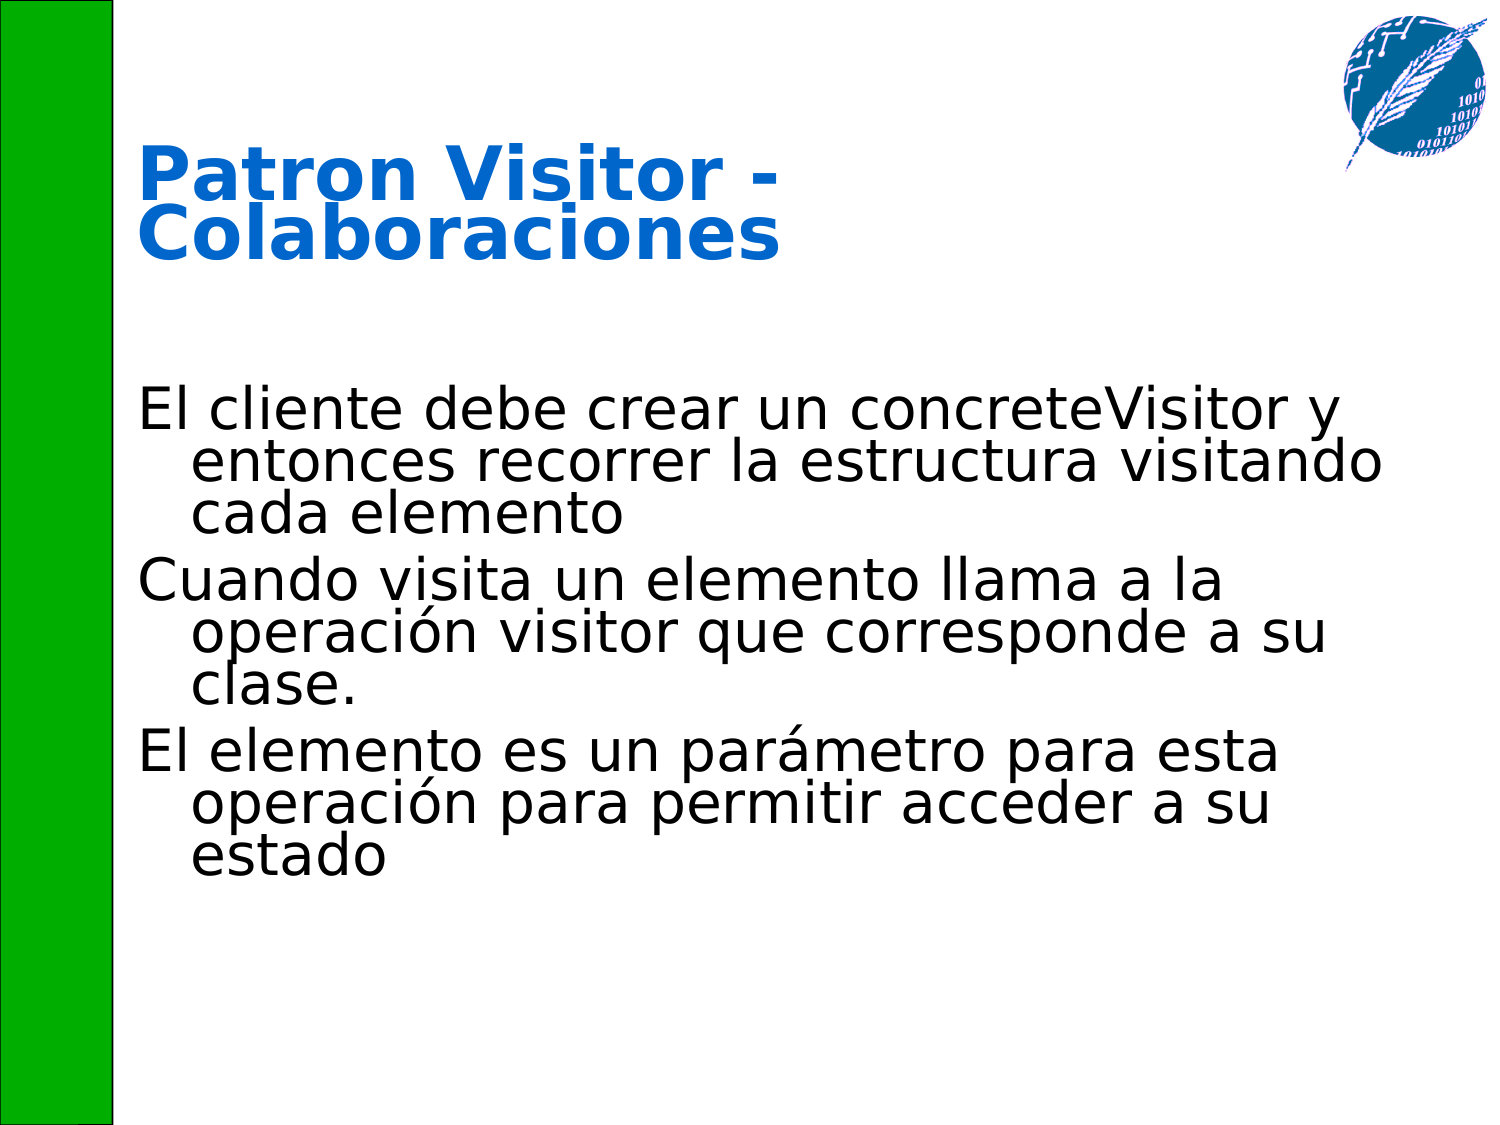

# Patron Visitor - Colaboraciones
El cliente debe crear un concreteVisitor y entonces recorrer la estructura visitando cada elemento
Cuando visita un elemento llama a la operación visitor que corresponde a su clase.
El elemento es un parámetro para esta operación para permitir acceder a su estado